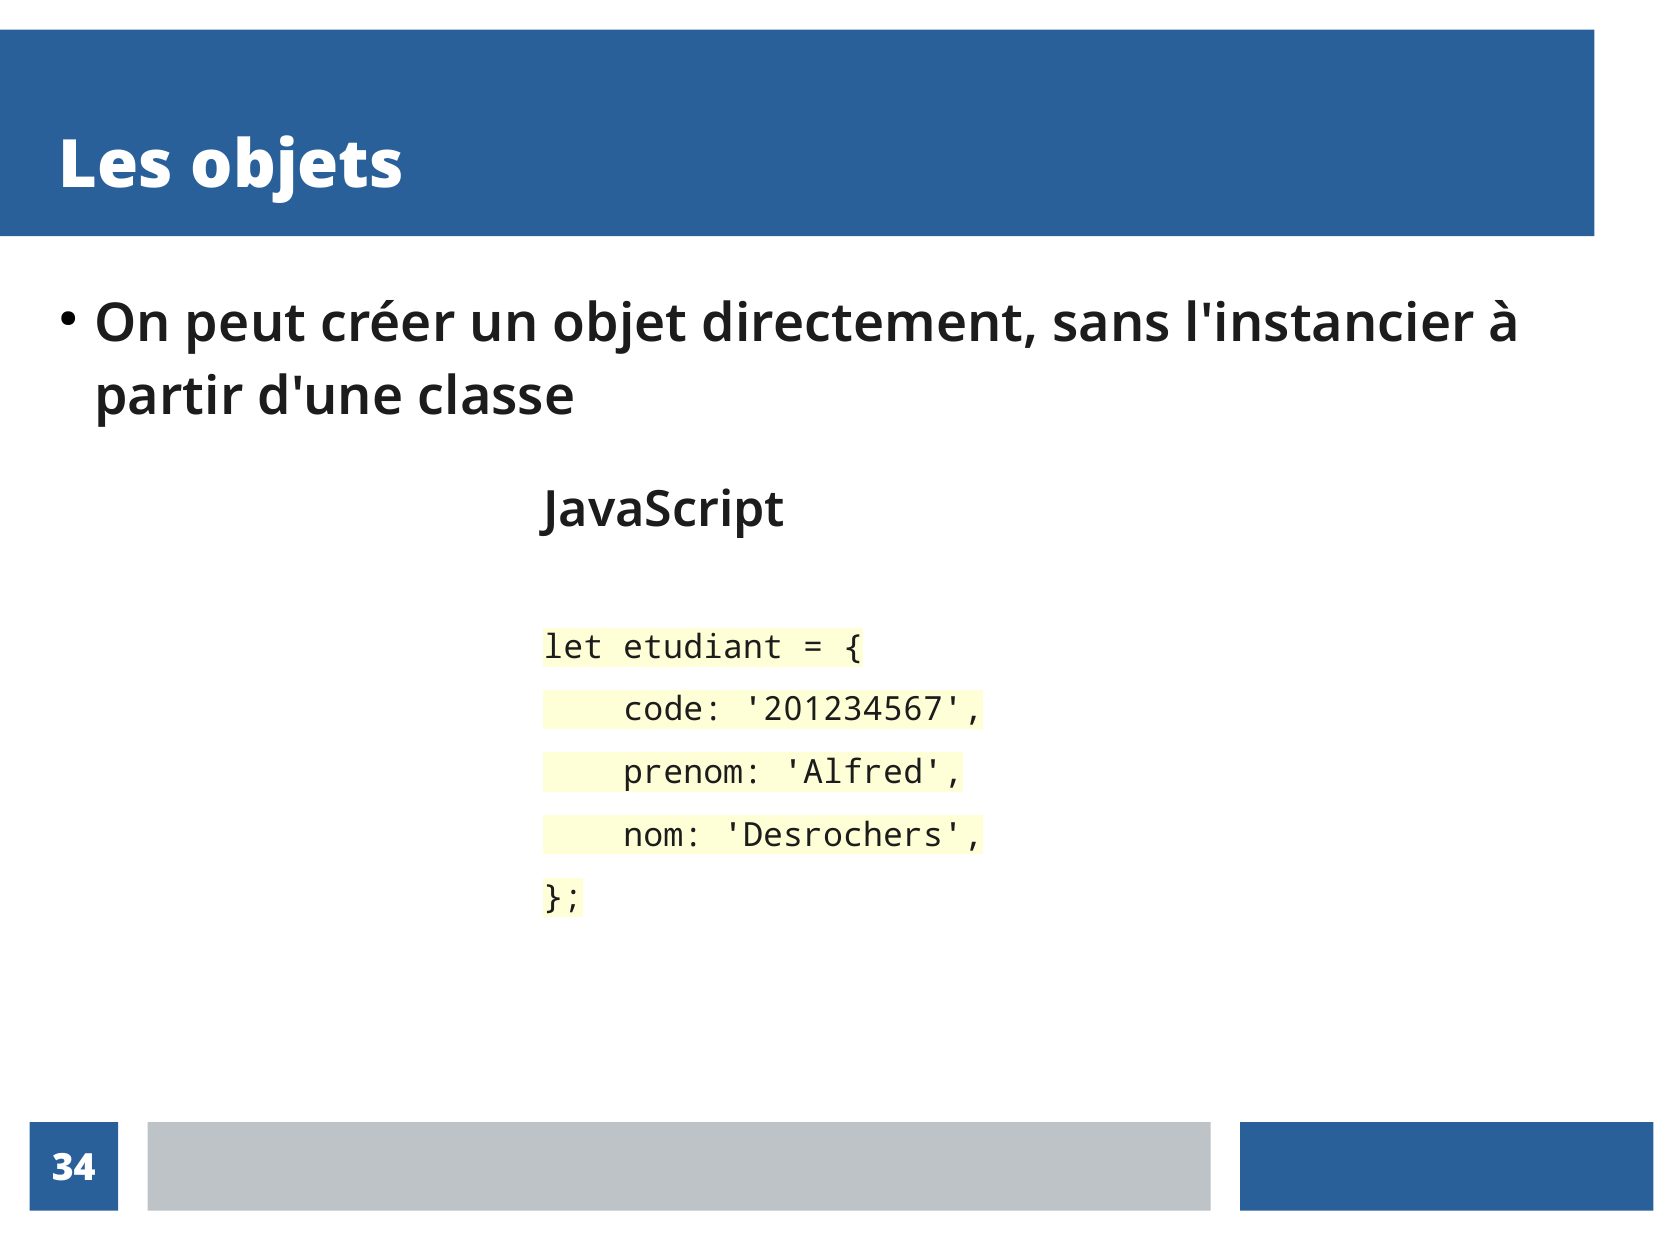

# Les objets
On peut créer un objet directement, sans l'instancier à partir d'une classe
JavaScript
let etudiant = {
 code: '201234567',
 prenom: 'Alfred',
 nom: 'Desrochers',
};
34